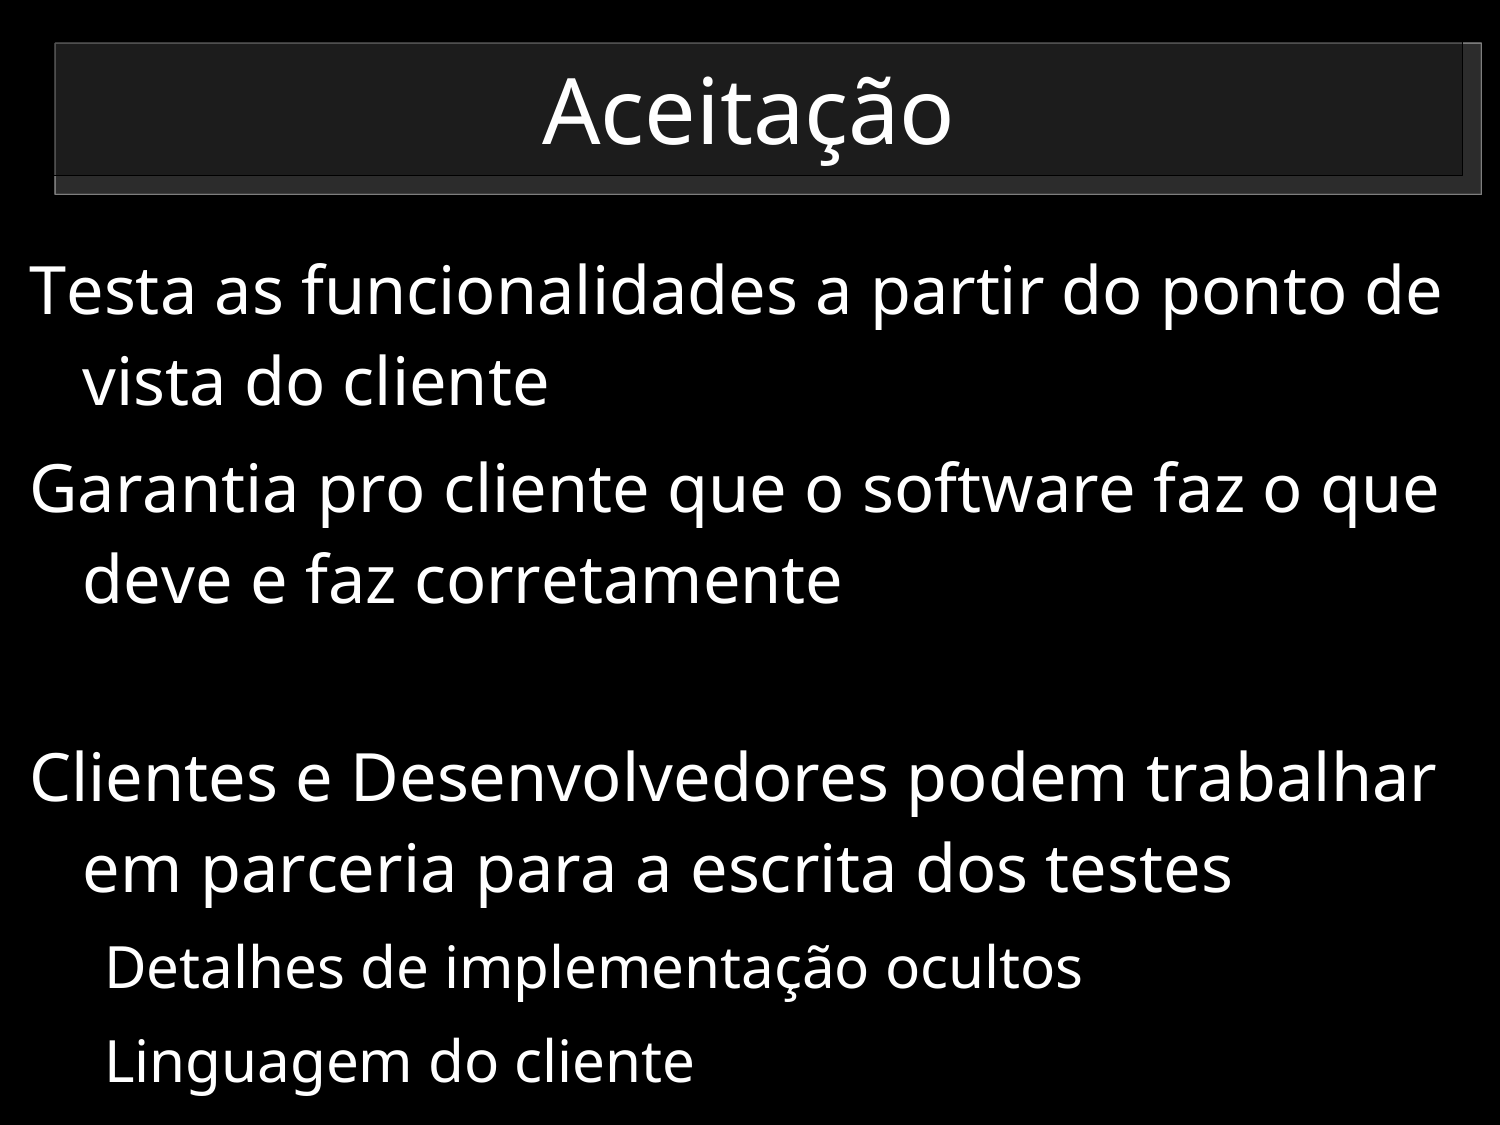

# Aceitação
Testa as funcionalidades a partir do ponto de vista do cliente
Garantia pro cliente que o software faz o que deve e faz corretamente
Clientes e Desenvolvedores podem trabalhar em parceria para a escrita dos testes
Detalhes de implementação ocultos
Linguagem do cliente